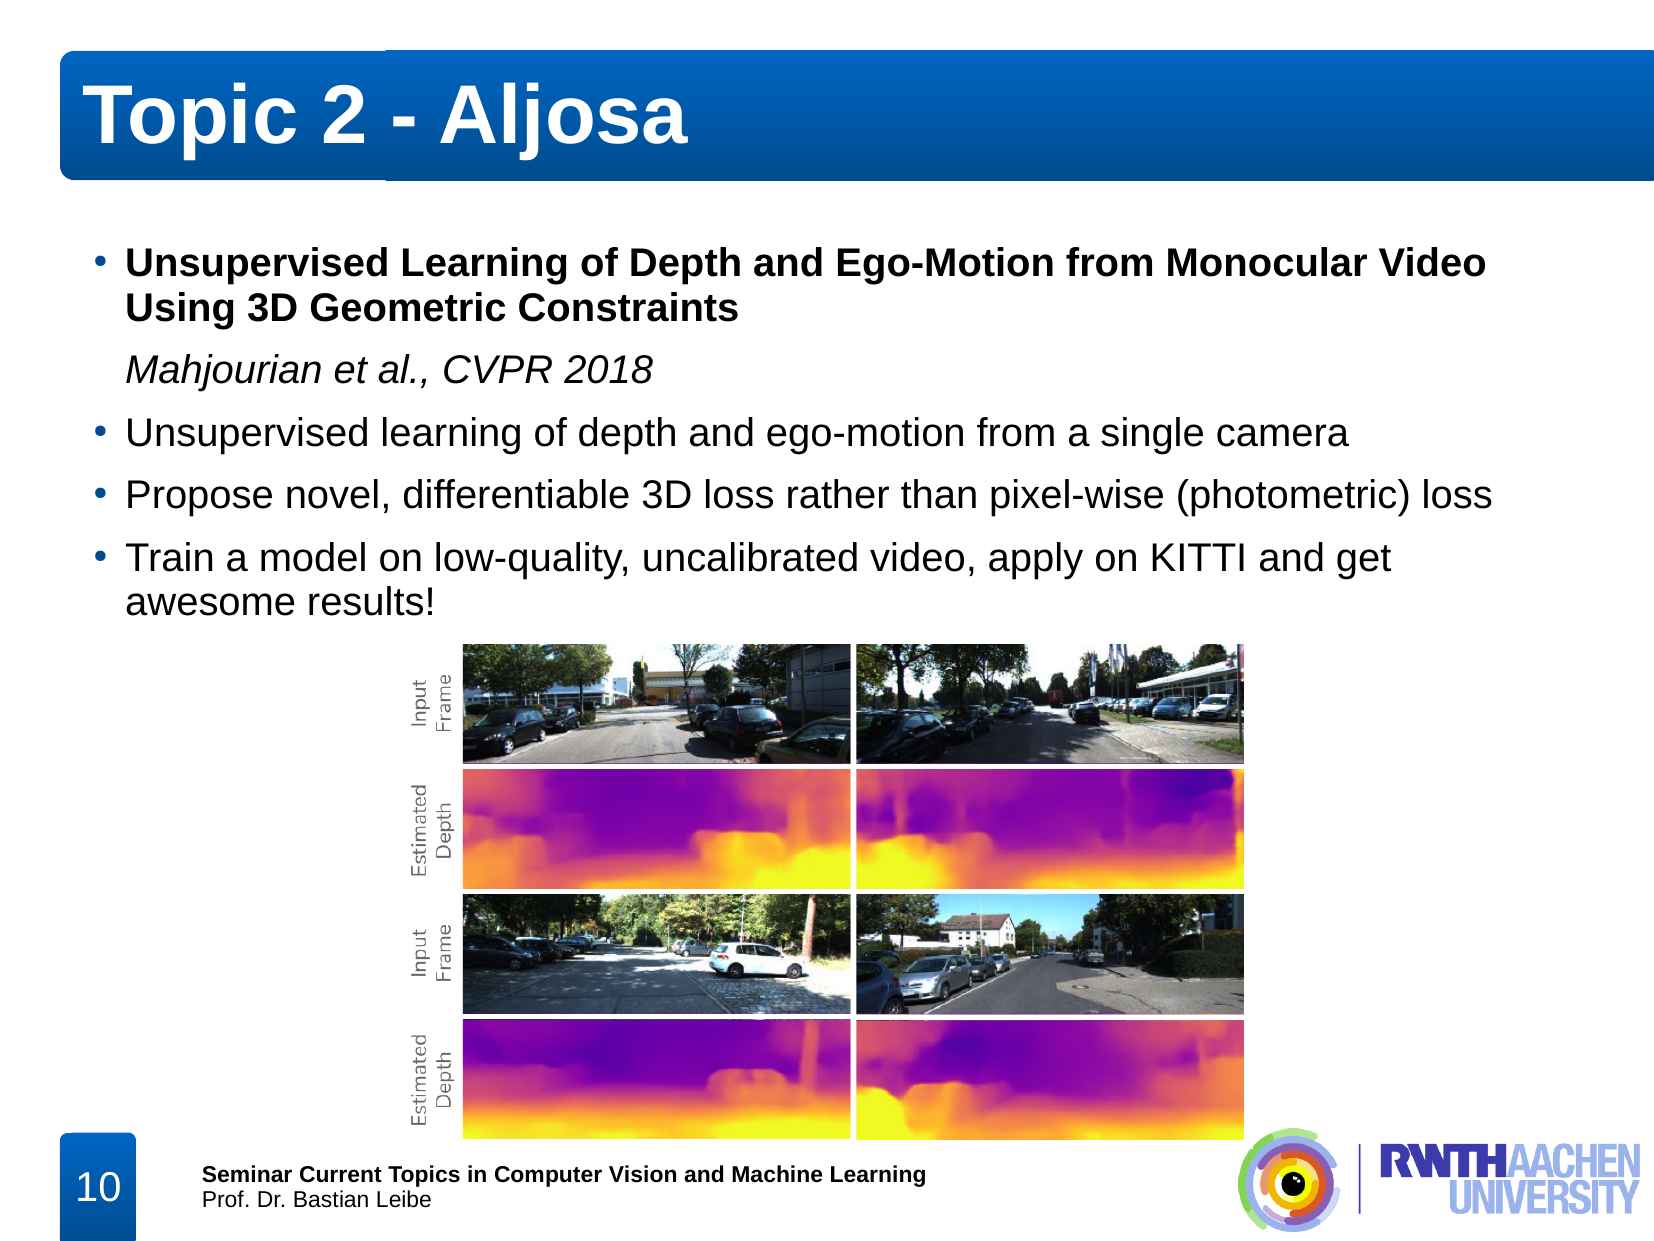

# Topic 2 - Aljosa
Unsupervised Learning of Depth and Ego-Motion from Monocular Video Using 3D Geometric Constraints
Mahjourian et al., CVPR 2018
Unsupervised learning of depth and ego-motion from a single camera
Propose novel, differentiable 3D loss rather than pixel-wise (photometric) loss
Train a model on low-quality, uncalibrated video, apply on KITTI and get awesome results!
10
TGF 2015 | October 29, 2015 | Delft